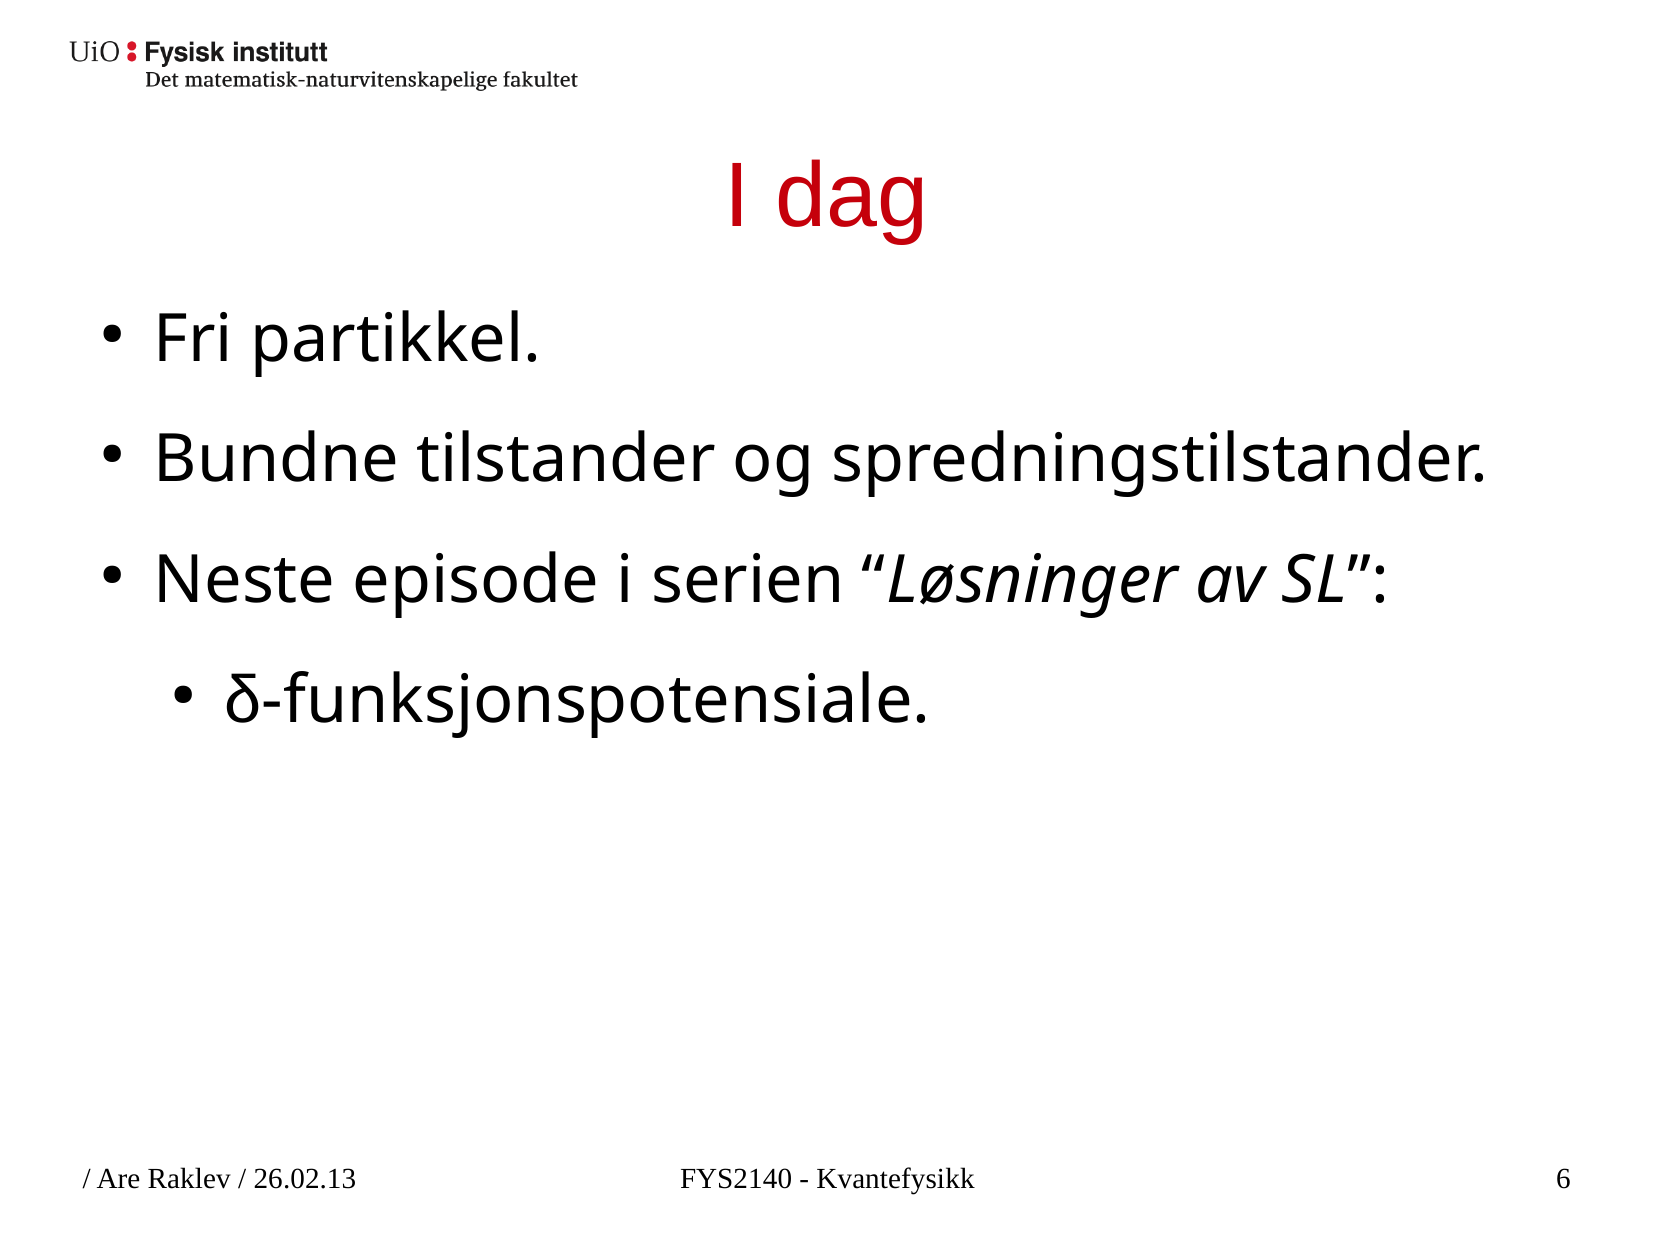

# I dag
Fri partikkel.
Bundne tilstander og spredningstilstander.
Neste episode i serien “Løsninger av SL”:
δ-funksjonspotensiale.
/ Are Raklev / 26.02.13
FYS2140 - Kvantefysikk
6